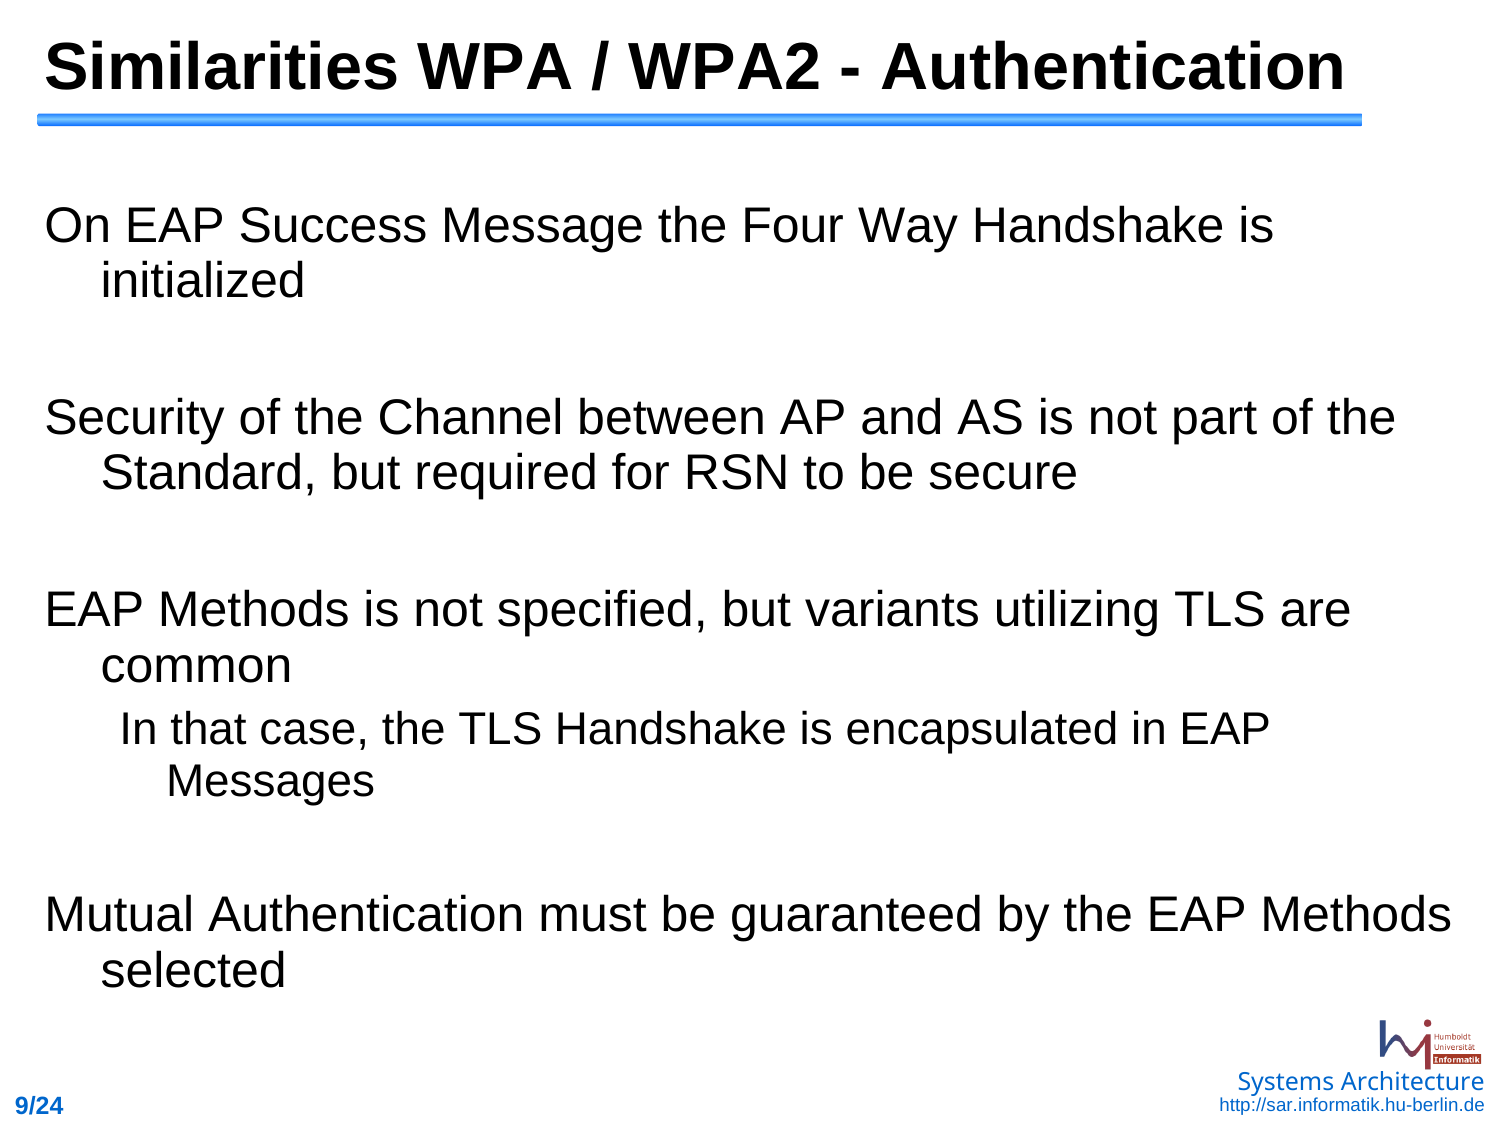

# Similarities WPA / WPA2 - Authentication
On EAP Success Message the Four Way Handshake is initialized
Security of the Channel between AP and AS is not part of the Standard, but required for RSN to be secure
EAP Methods is not specified, but variants utilizing TLS are common
In that case, the TLS Handshake is encapsulated in EAP Messages
Mutual Authentication must be guaranteed by the EAP Methods selected